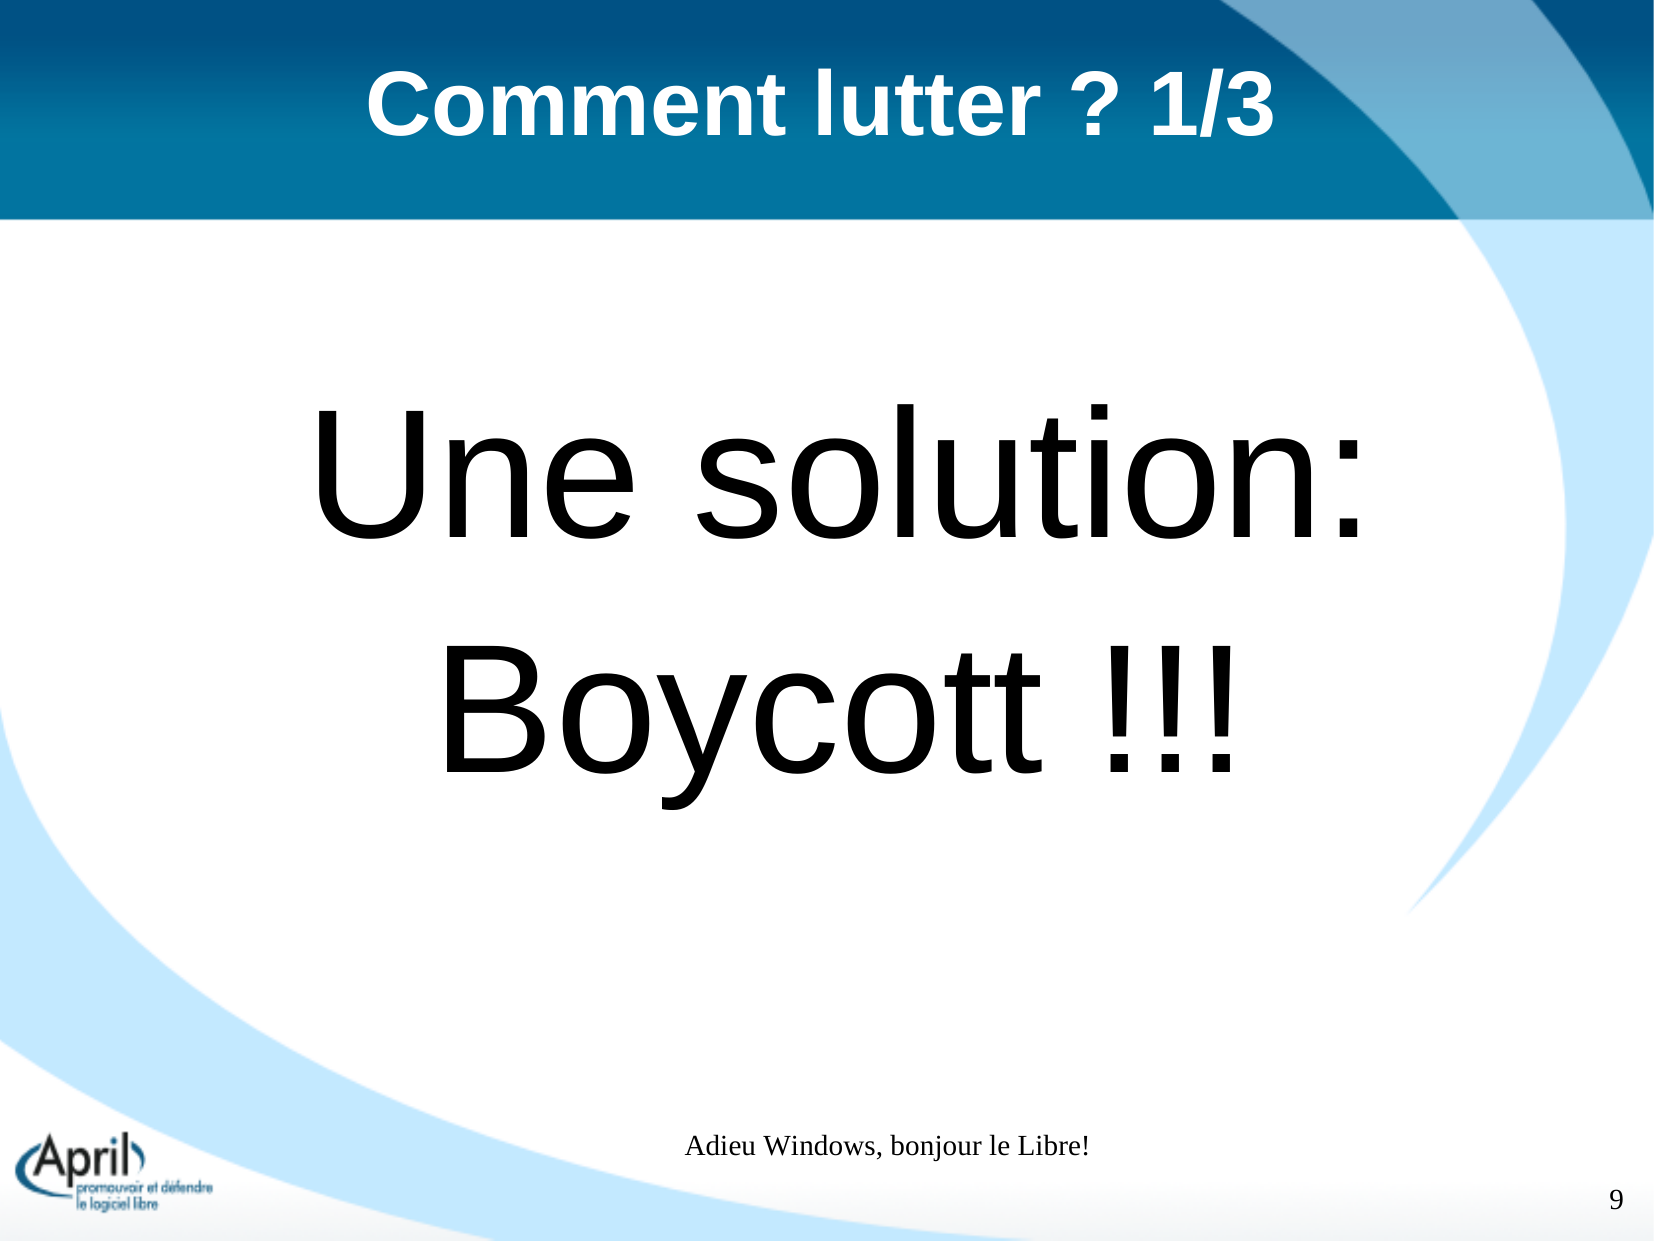

# Comment lutter ? 1/3
Une solution:
Boycott !!!
Adieu Windows, bonjour le Libre!
9